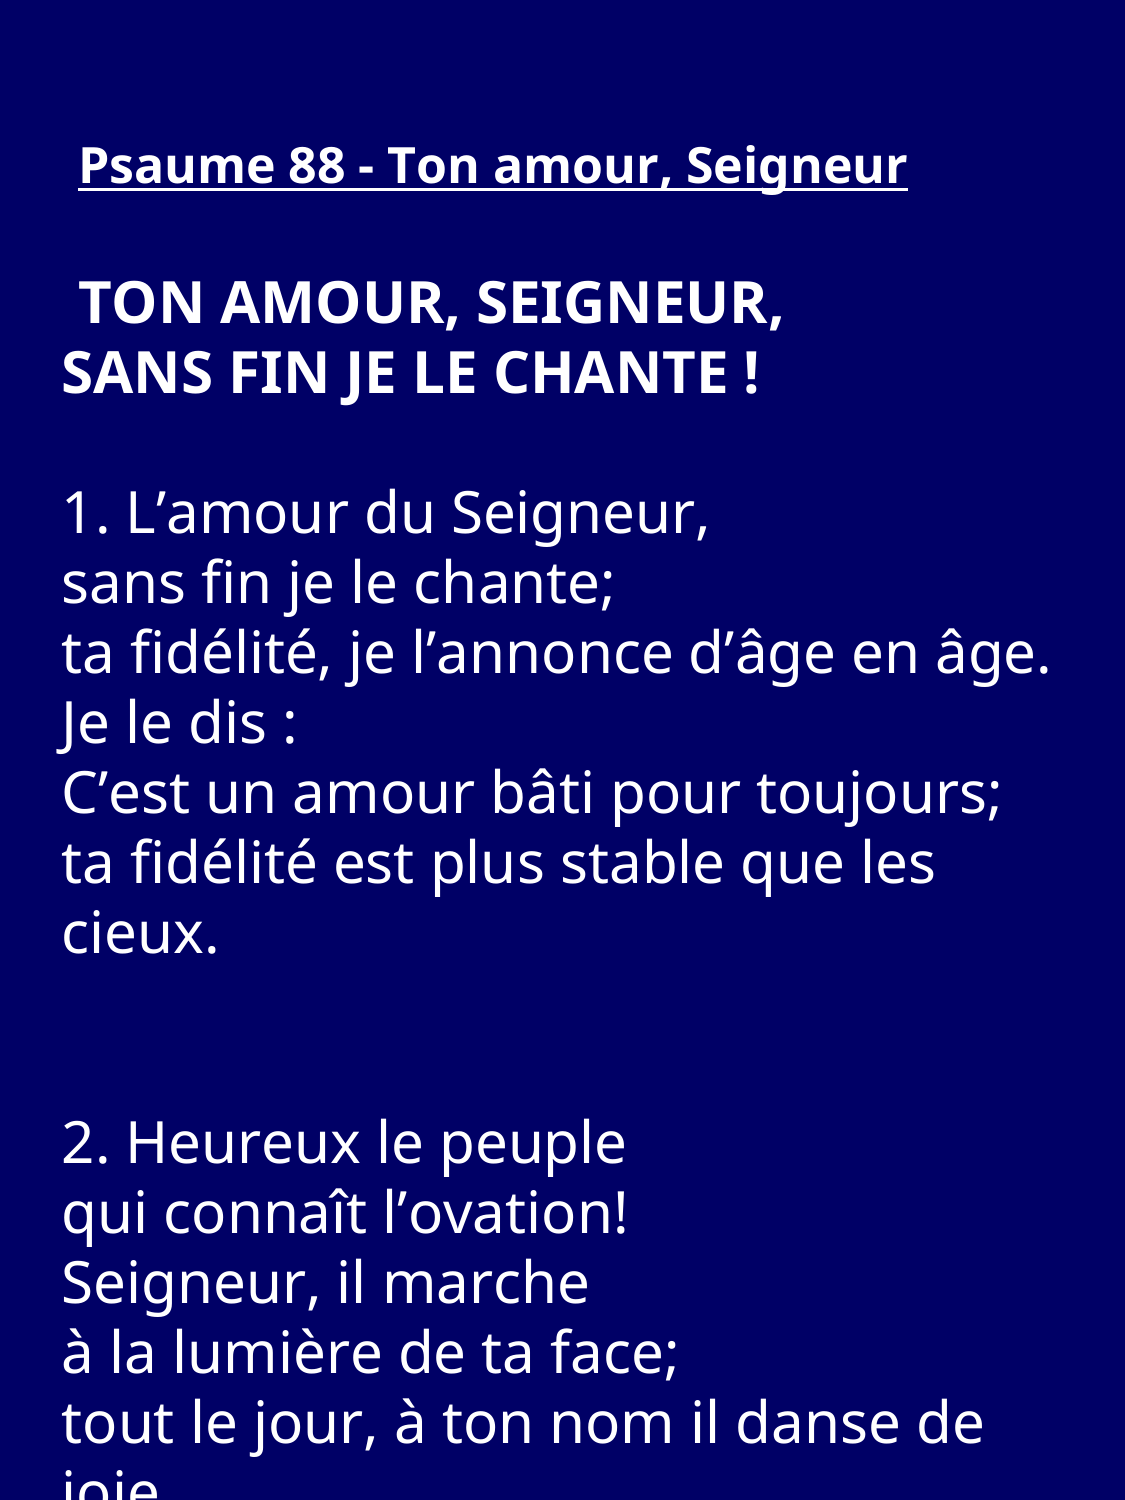

Psaume 88 - Ton amour, Seigneur
 TON AMOUR, SEIGNEUR,
SANS FIN JE LE CHANTE !
1. L’amour du Seigneur,
sans fin je le chante;
ta fidélité, je l’annonce d’âge en âge.
Je le dis :
C’est un amour bâti pour toujours;
ta fidélité est plus stable que les cieux.
2. Heureux le peuple
qui connaît l’ovation!
Seigneur, il marche
à la lumière de ta face;
tout le jour, à ton nom il danse de joie,
fier de ton juste pouvoir.